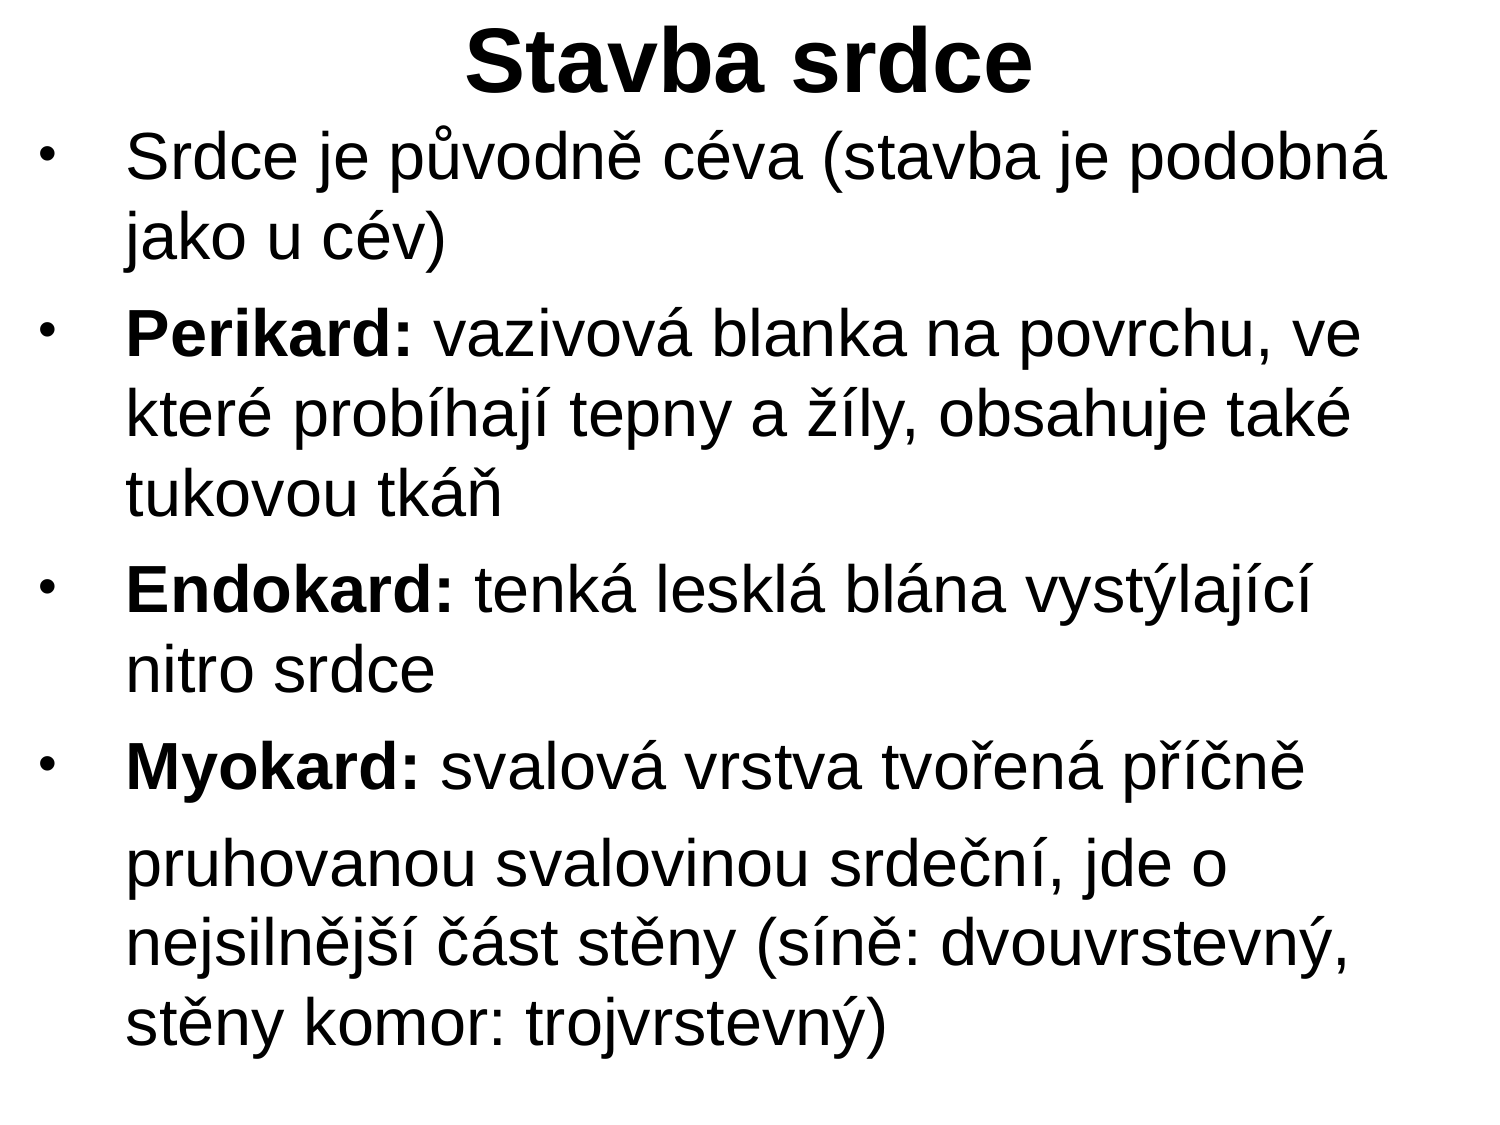

# Stavba srdce
Srdce je původně céva (stavba je podobná jako u cév)
Perikard: vazivová blanka na povrchu, ve které probíhají tepny a žíly, obsahuje také tukovou tkáň
Endokard: tenká lesklá blána vystýlající nitro srdce
Myokard: svalová vrstva tvořená příčně
	pruhovanou svalovinou srdeční, jde o nejsilnější část stěny (síně: dvouvrstevný, stěny komor: trojvrstevný)